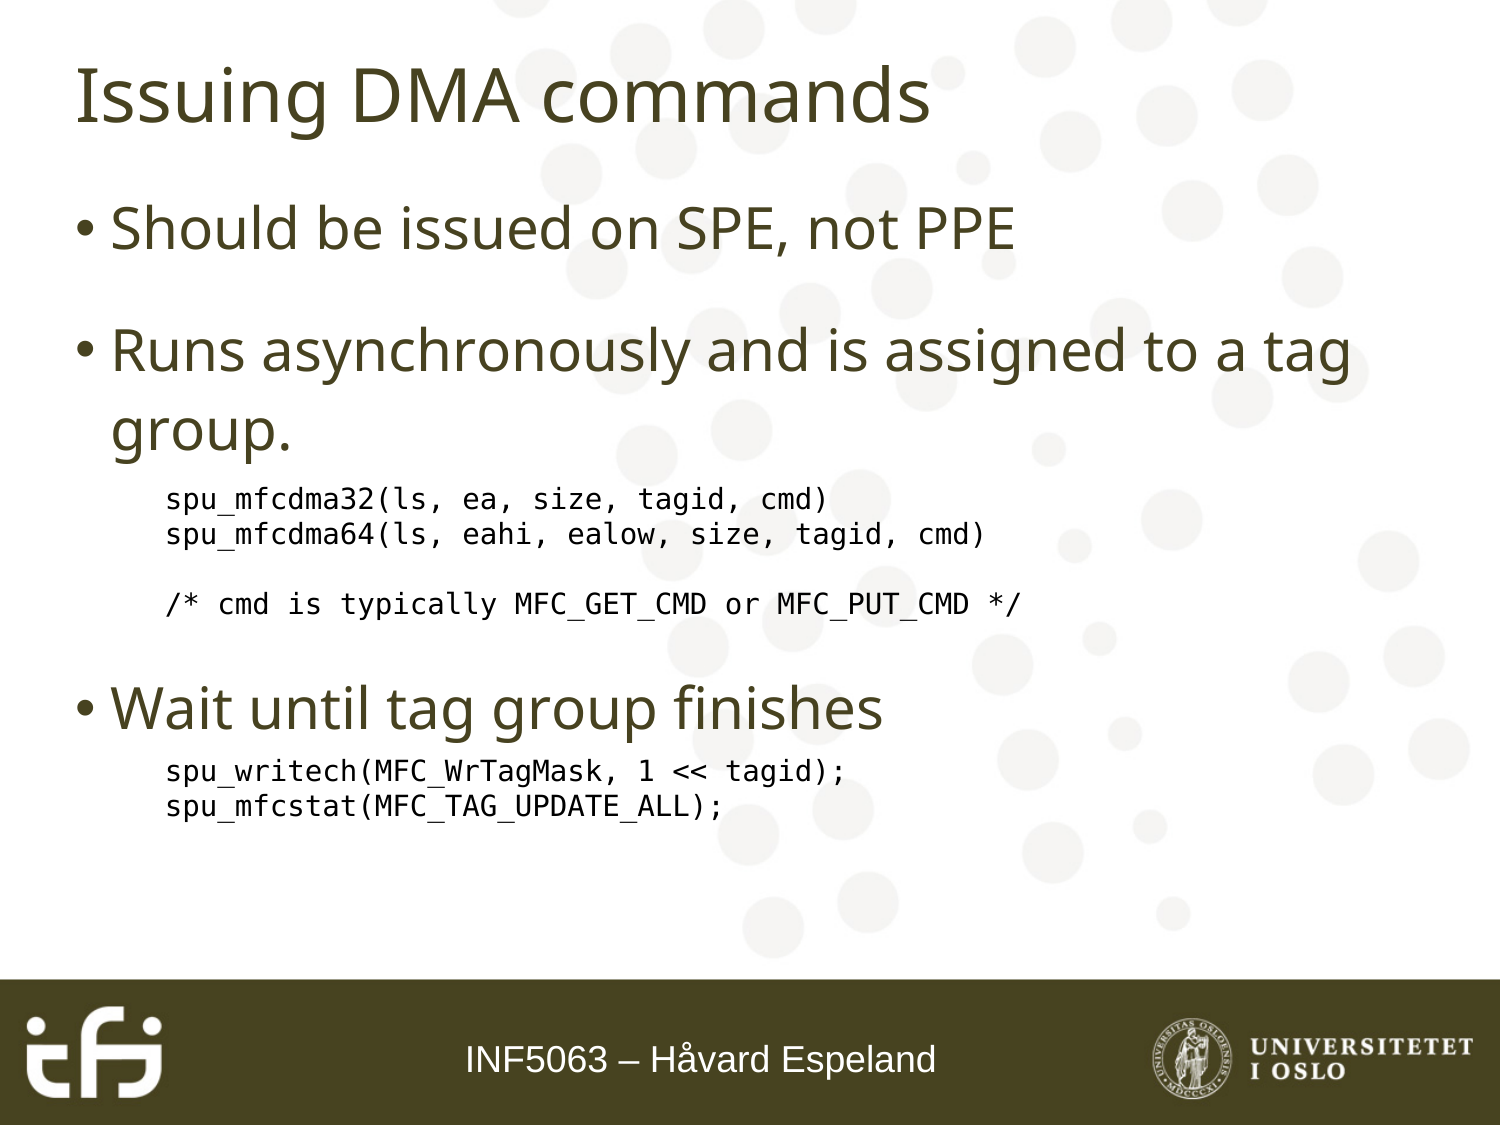

# Issuing DMA commands
Should be issued on SPE, not PPE
Runs asynchronously and is assigned to a tag group.
Wait until tag group finishes
spu_mfcdma32(ls, ea, size, tagid, cmd)
spu_mfcdma64(ls, eahi, ealow, size, tagid, cmd)
/* cmd is typically MFC_GET_CMD or MFC_PUT_CMD */
spu_writech(MFC_WrTagMask, 1 << tagid);
spu_mfcstat(MFC_TAG_UPDATE_ALL);